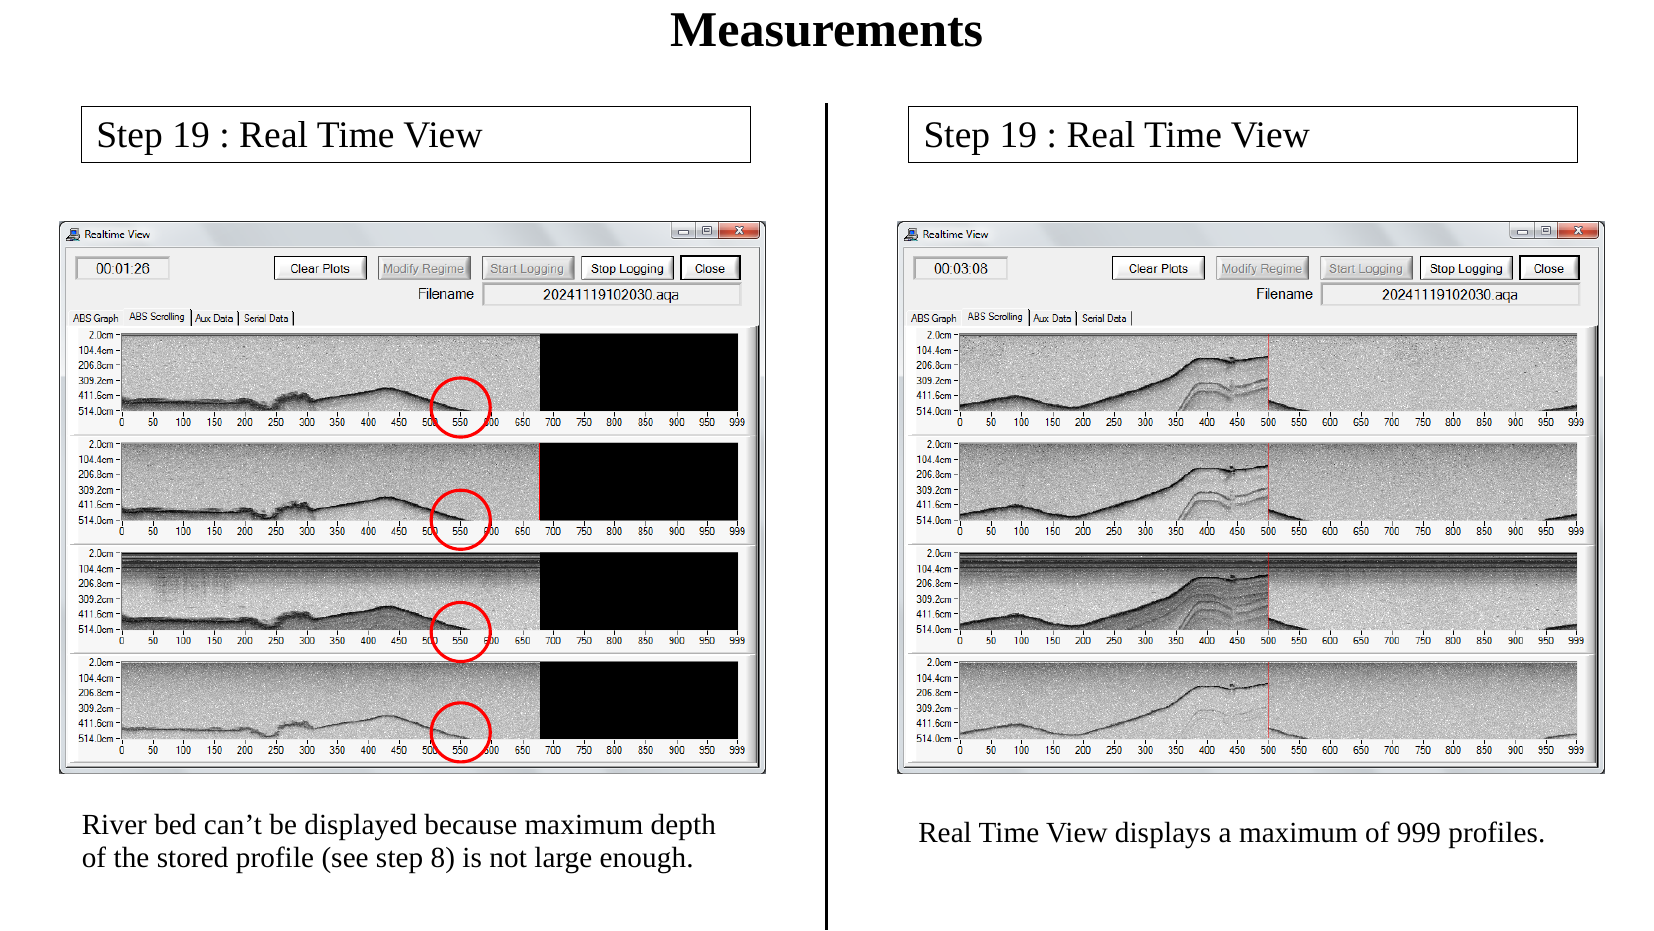

Measurements
Step 19 : Real Time View
Step 19 : Real Time View
River bed can’t be displayed because maximum depth of the stored profile (see step 8) is not large enough.
Real Time View displays a maximum of 999 profiles.